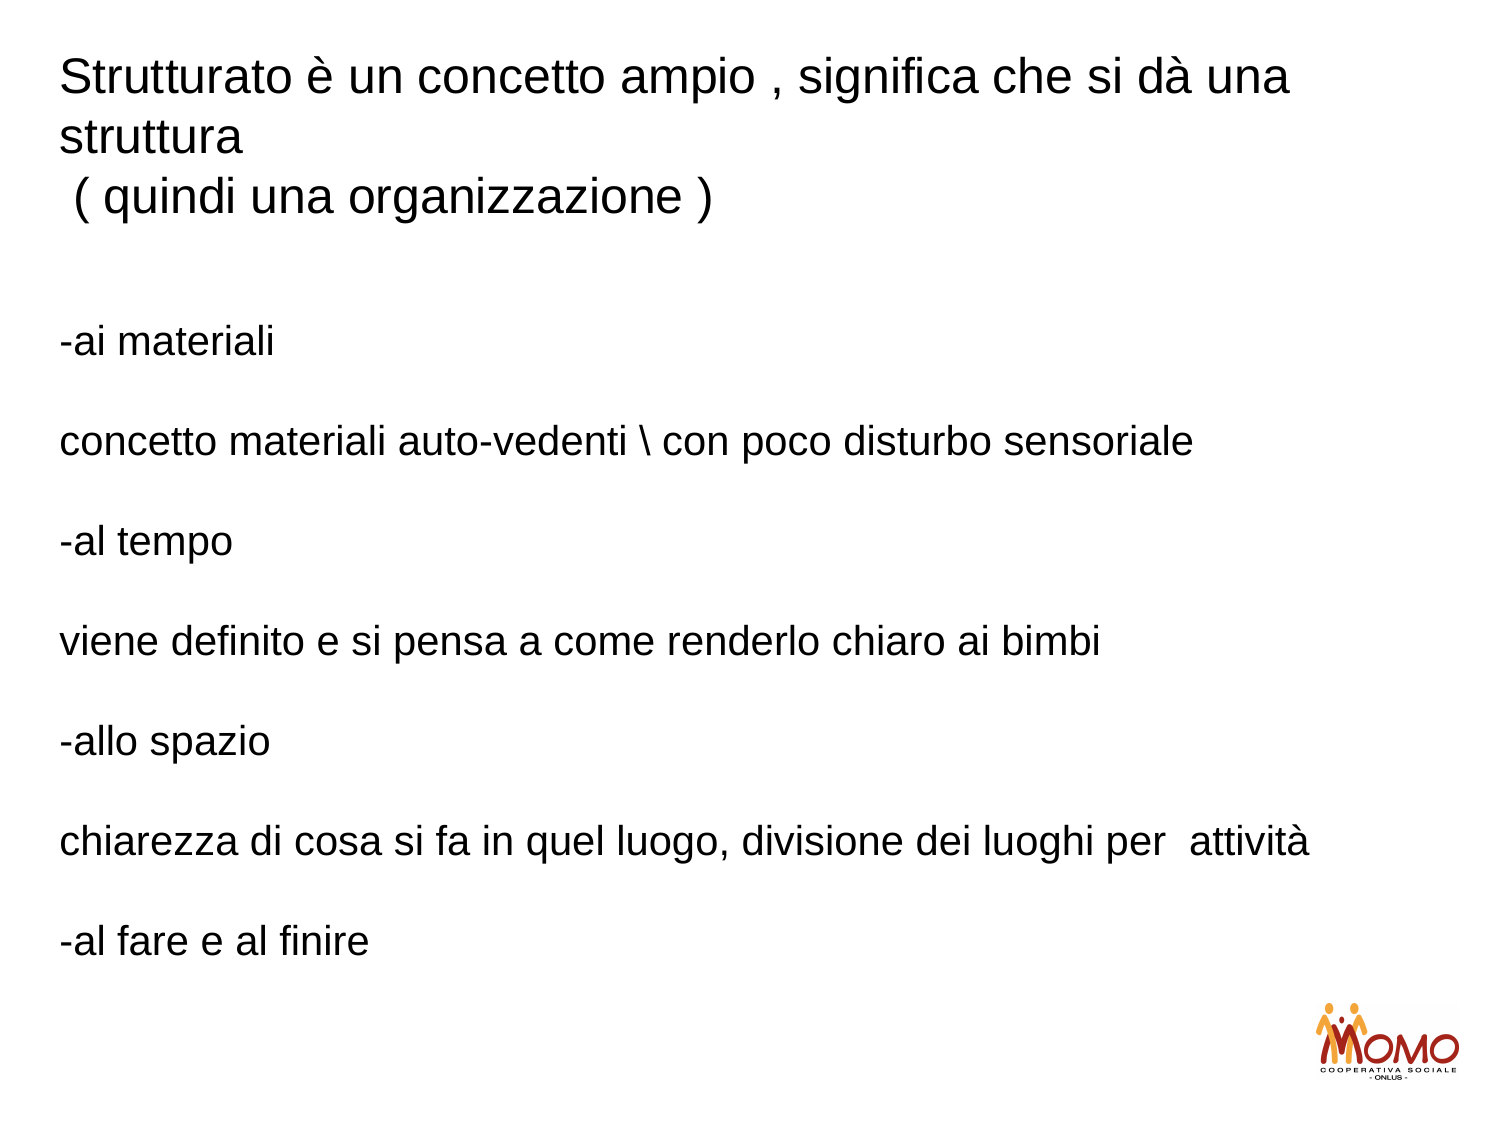

Strutturato è un concetto ampio , significa che si dà una struttura
 ( quindi una organizzazione )
-ai materiali
concetto materiali auto-vedenti \ con poco disturbo sensoriale
-al tempo
viene definito e si pensa a come renderlo chiaro ai bimbi
-allo spazio
chiarezza di cosa si fa in quel luogo, divisione dei luoghi per attività
-al fare e al finire